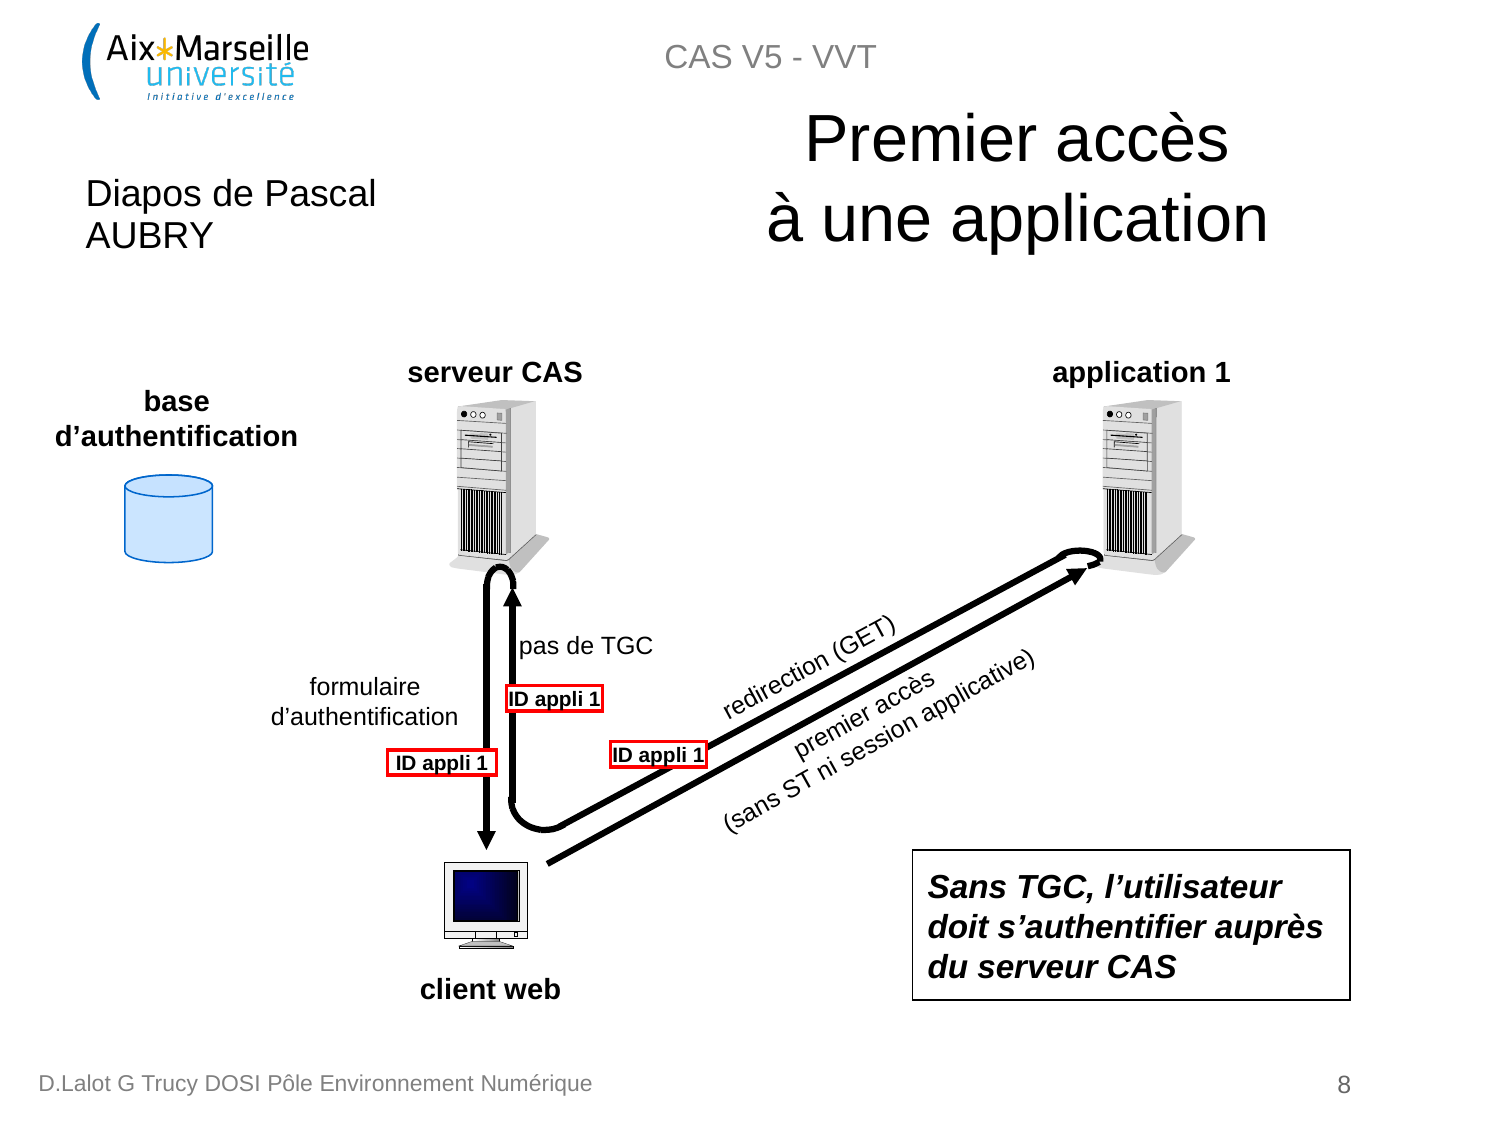

# Premier accès à une application
Diapos de Pascal
AUBRY
serveur CAS
application 1
base
d’authentification
redirection (GET)
ID appli 1
premier accès
(sans ST ni session applicative)
formulaire
d’authentification
ID appli 1
pas de TGC
ID appli 1
Sans TGC, l’utilisateur doit s’authentifier auprès du serveur CAS
client web